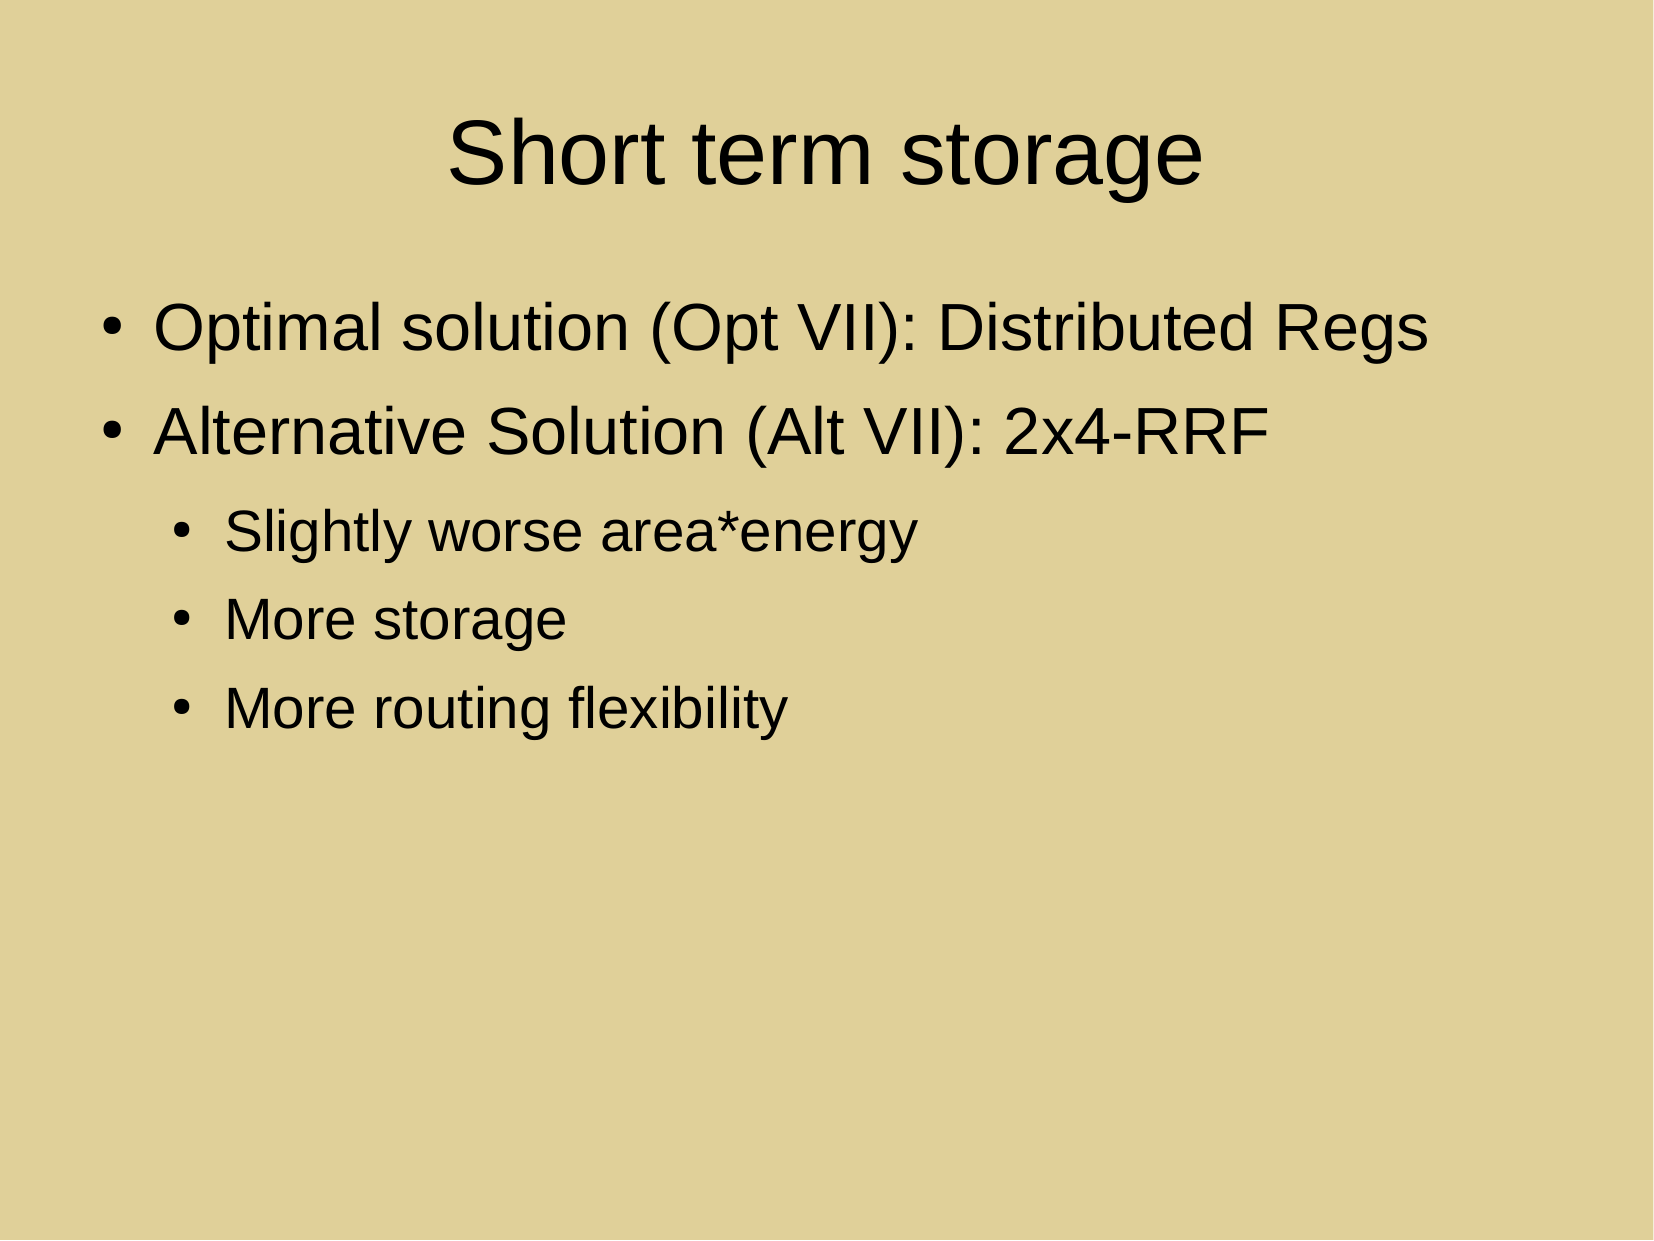

# Short term storage
Optimal solution (Opt VII): Distributed Regs
Alternative Solution (Alt VII): 2x4-RRF
Slightly worse area*energy
More storage
More routing flexibility